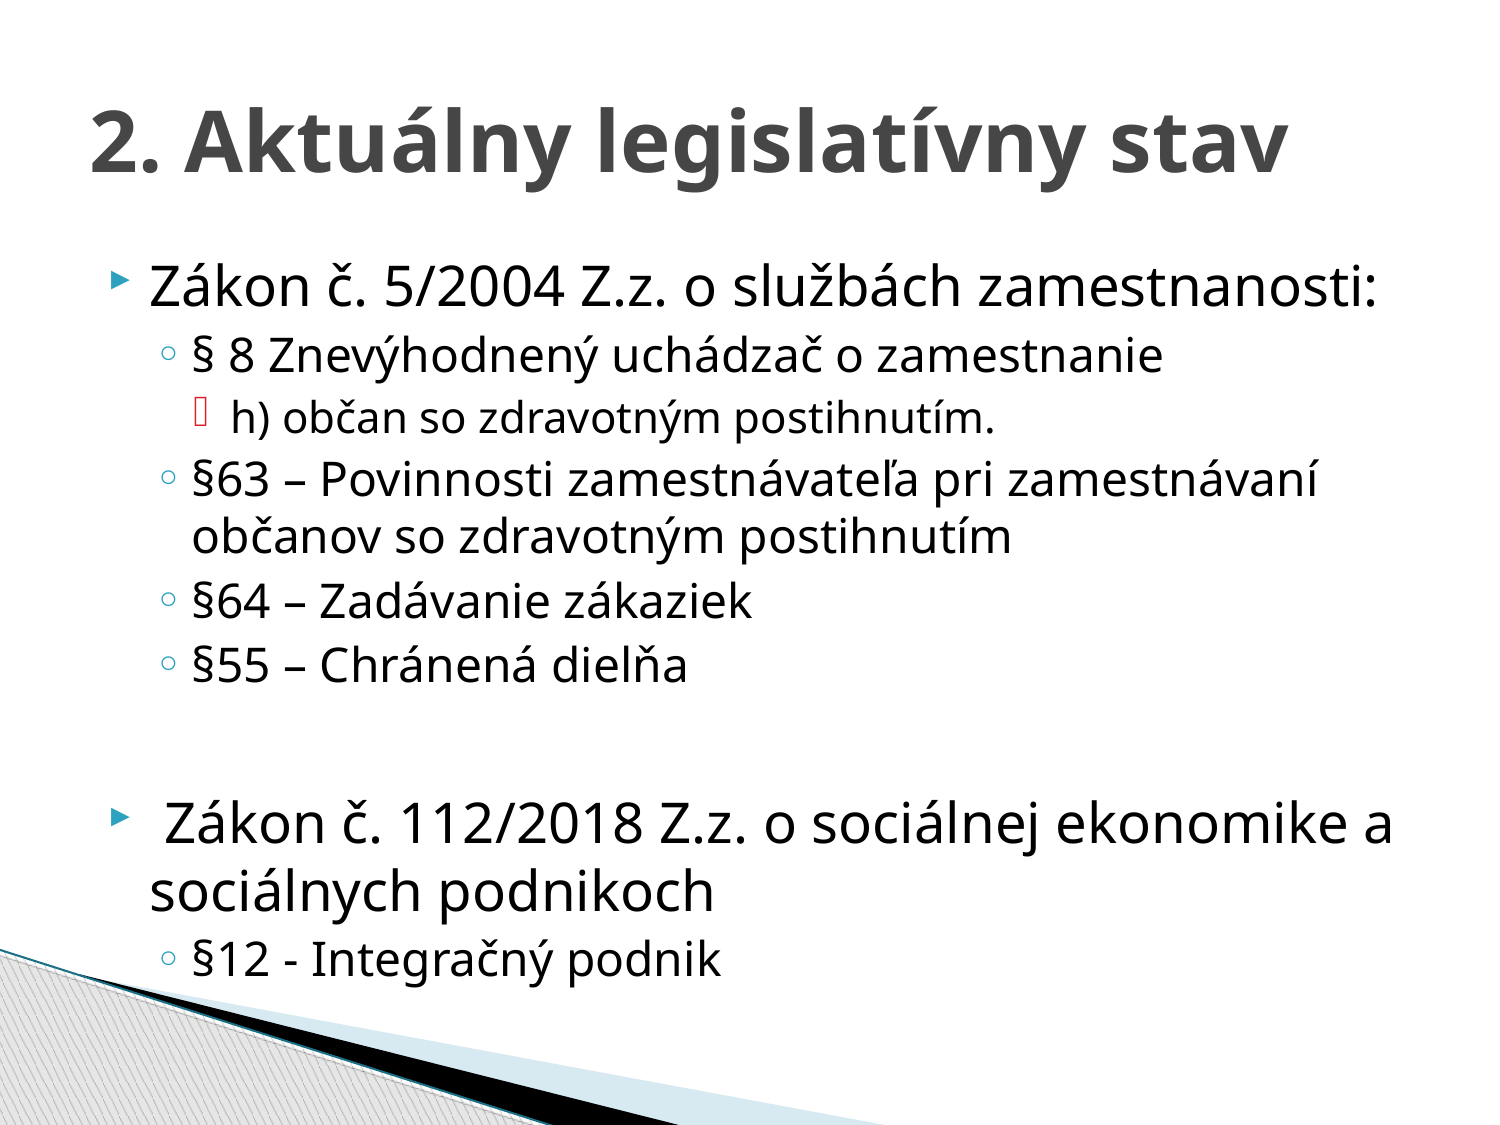

2. Aktuálny legislatívny stav
# Zákon č. 5/2004 Z.z. o službách zamestnanosti:
§ 8 Znevýhodnený uchádzač o zamestnanie
h) občan so zdravotným postihnutím.
§63 – Povinnosti zamestnávateľa pri zamestnávaní občanov so zdravotným postihnutím
§64 – Zadávanie zákaziek
§55 – Chránená dielňa
 Zákon č. 112/2018 Z.z. o sociálnej ekonomike a sociálnych podnikoch
§12 - Integračný podnik